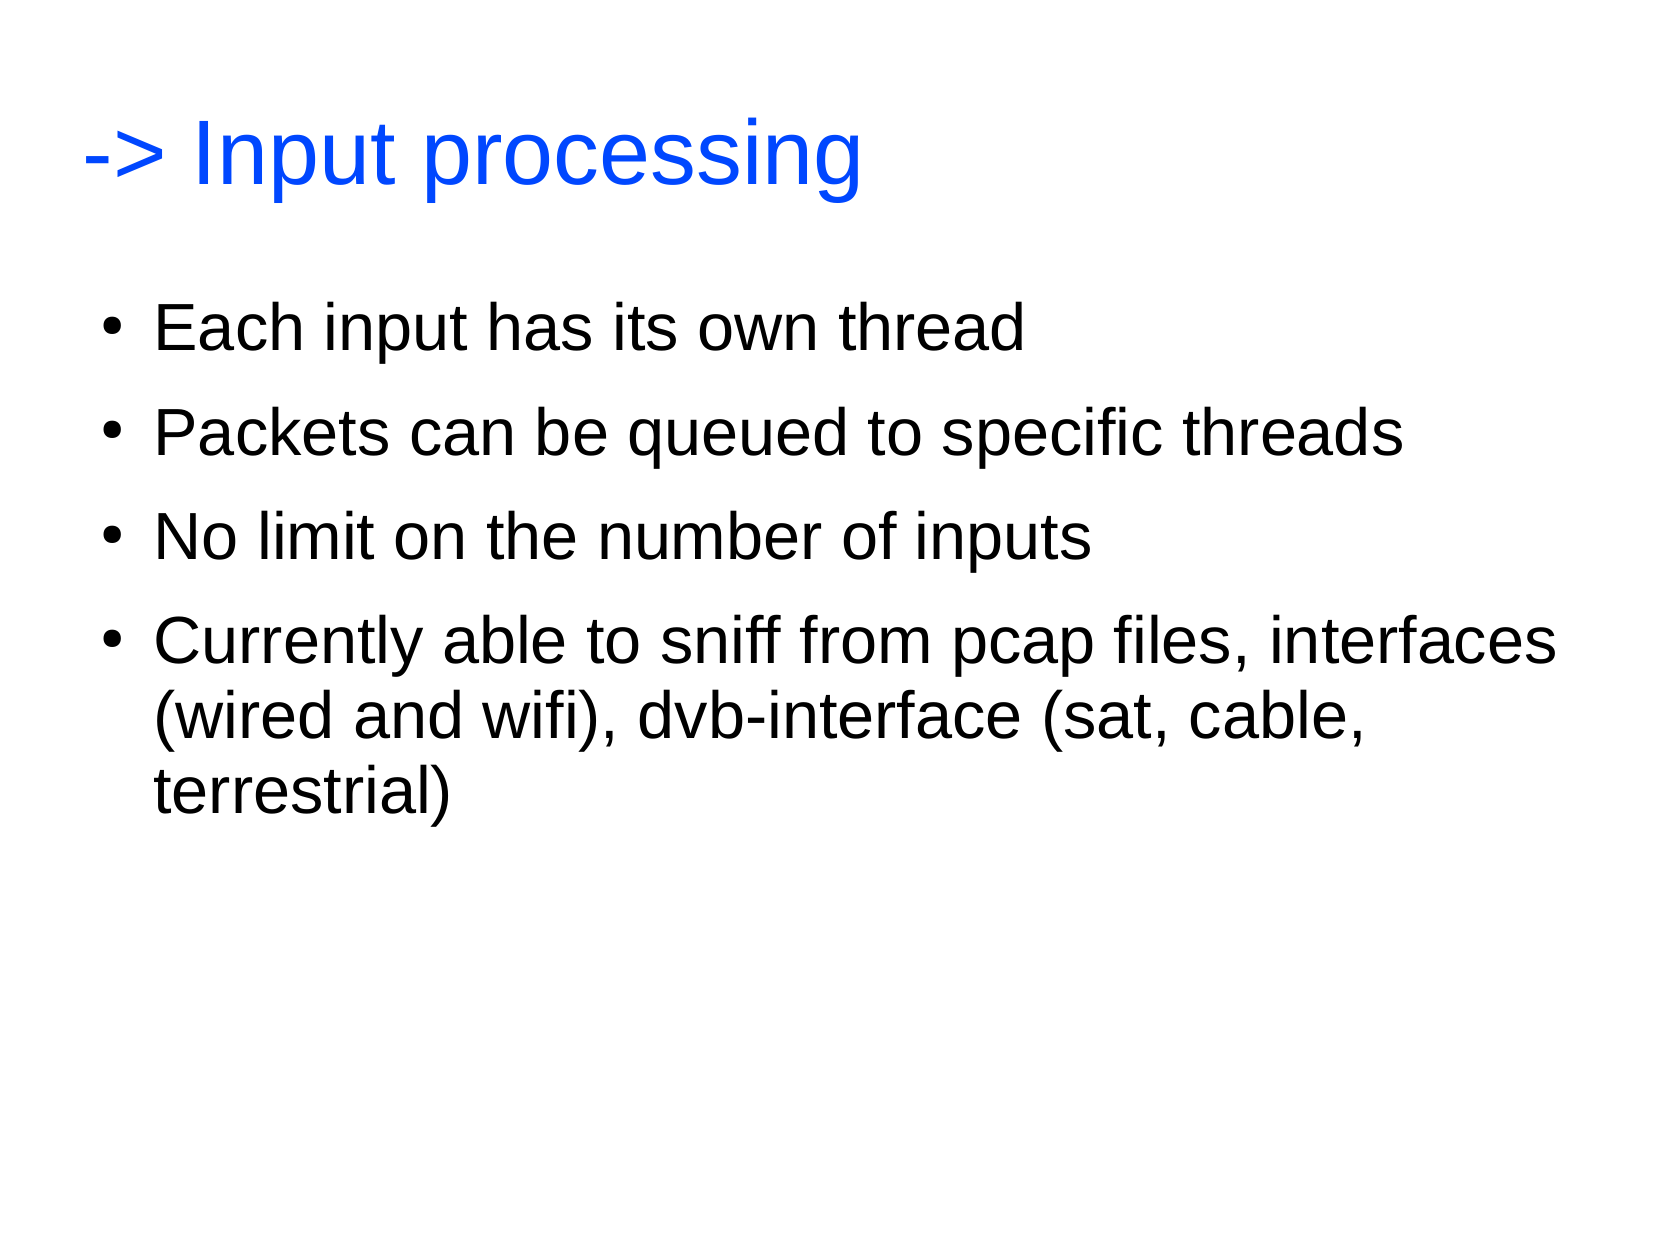

# -> Input processing
Each input has its own thread
Packets can be queued to specific threads
No limit on the number of inputs
Currently able to sniff from pcap files, interfaces (wired and wifi), dvb-interface (sat, cable, terrestrial)